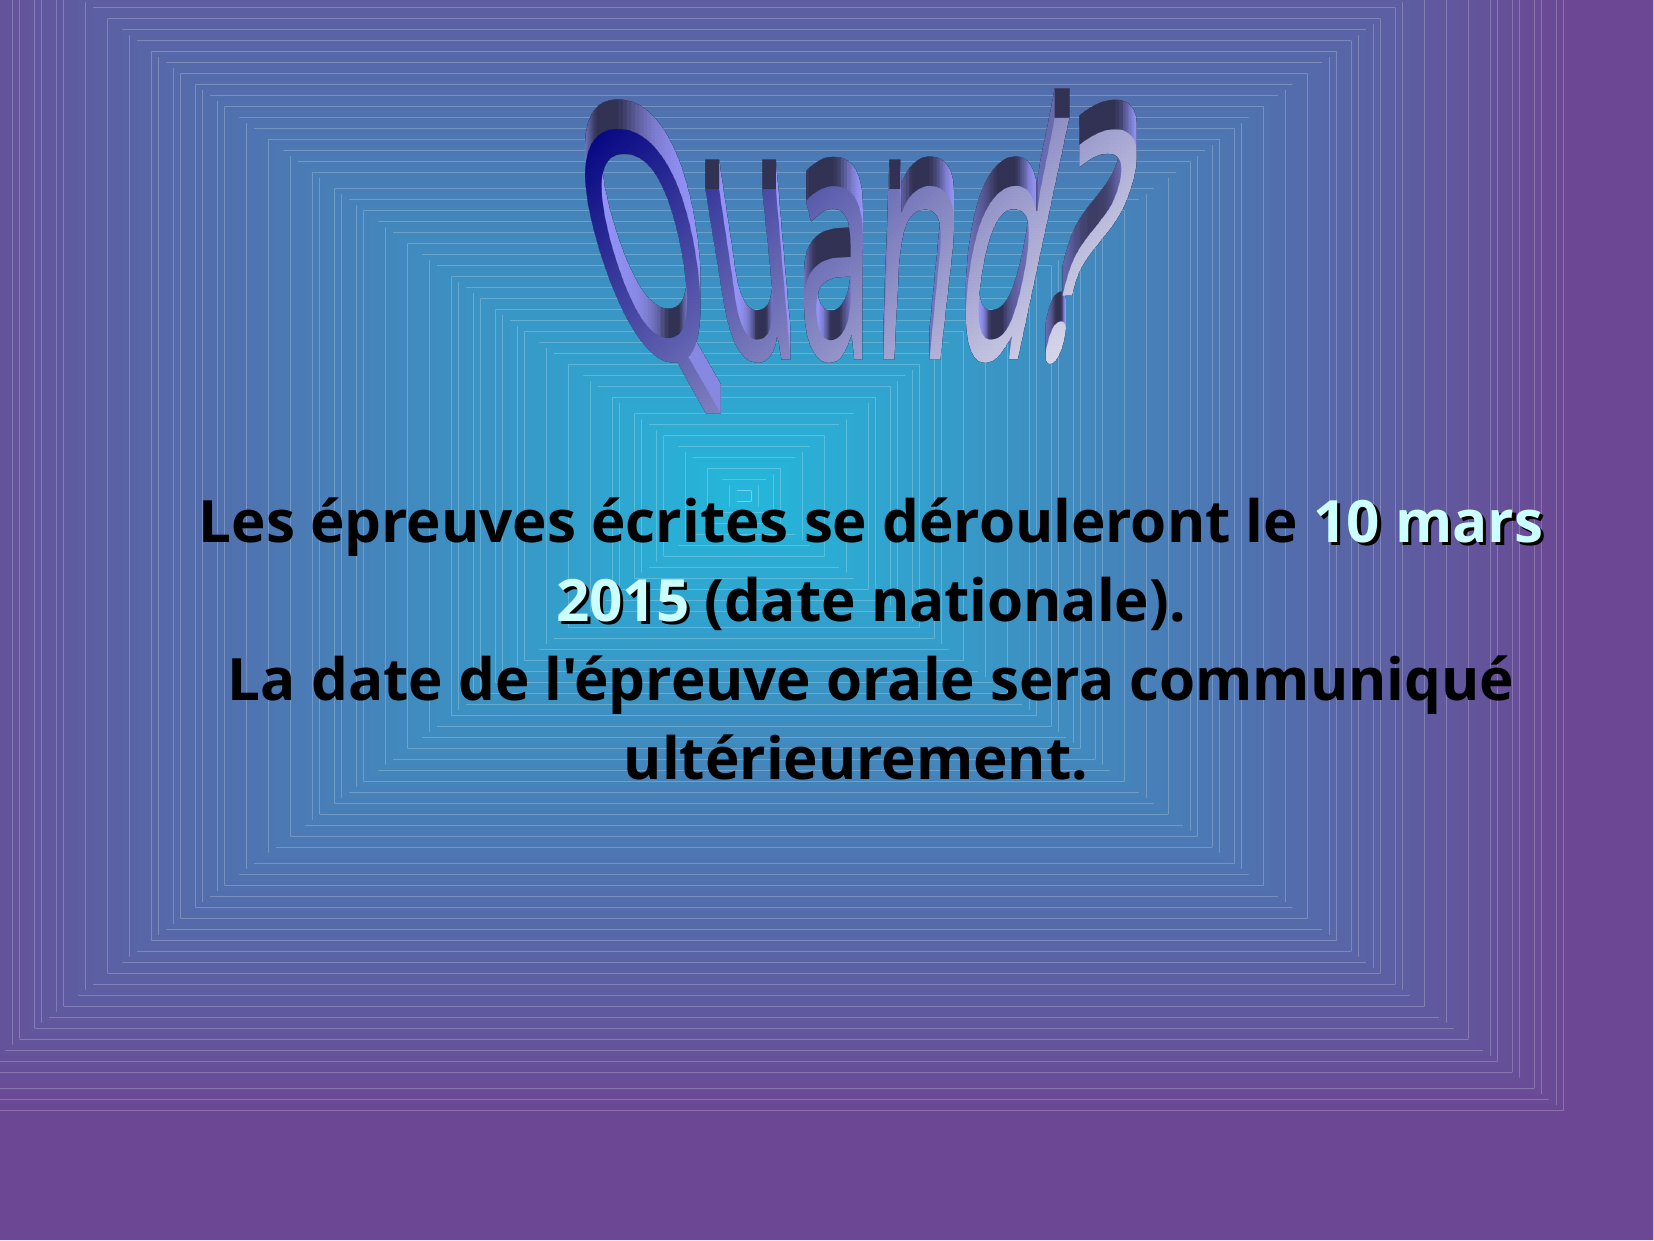

Quand?
Les épreuves écrites se dérouleront le 10 mars 2015 (date nationale).
La date de l'épreuve orale sera communiqué ultérieurement.